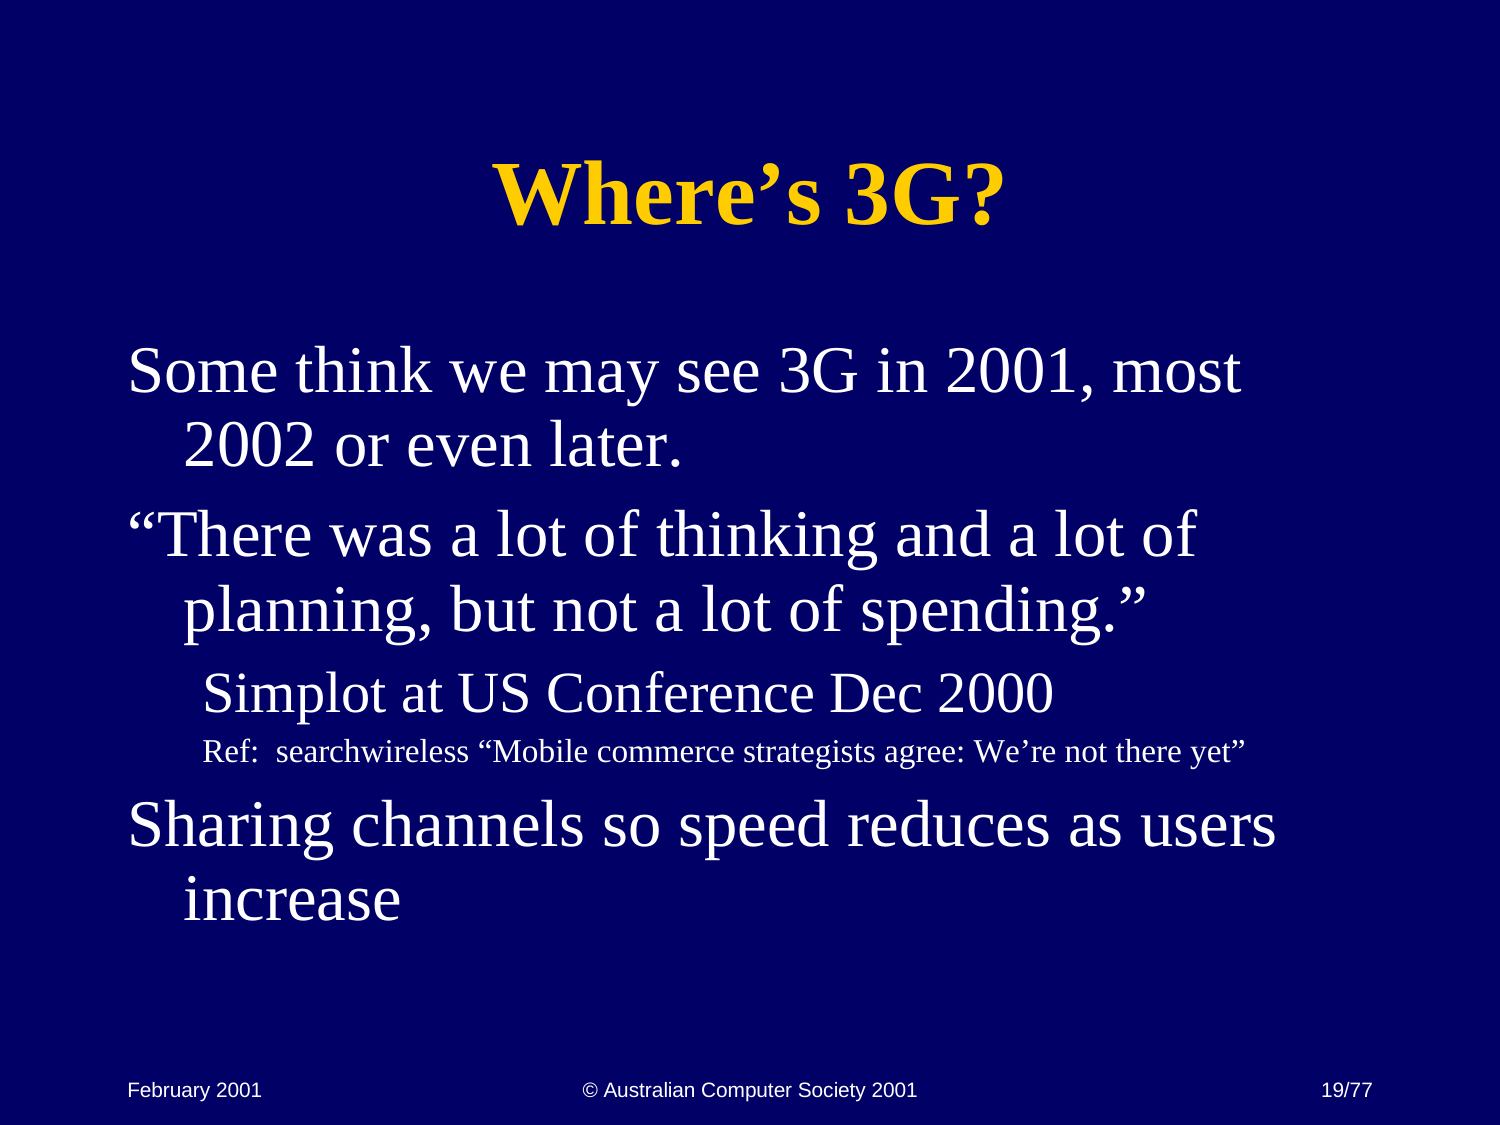

# Where’s 3G?
Some think we may see 3G in 2001, most 2002 or even later.
“There was a lot of thinking and a lot of planning, but not a lot of spending.”
Simplot at US Conference Dec 2000
Ref: searchwireless “Mobile commerce strategists agree: We’re not there yet”
Sharing channels so speed reduces as users increase
February 2001
© Australian Computer Society 2001
19